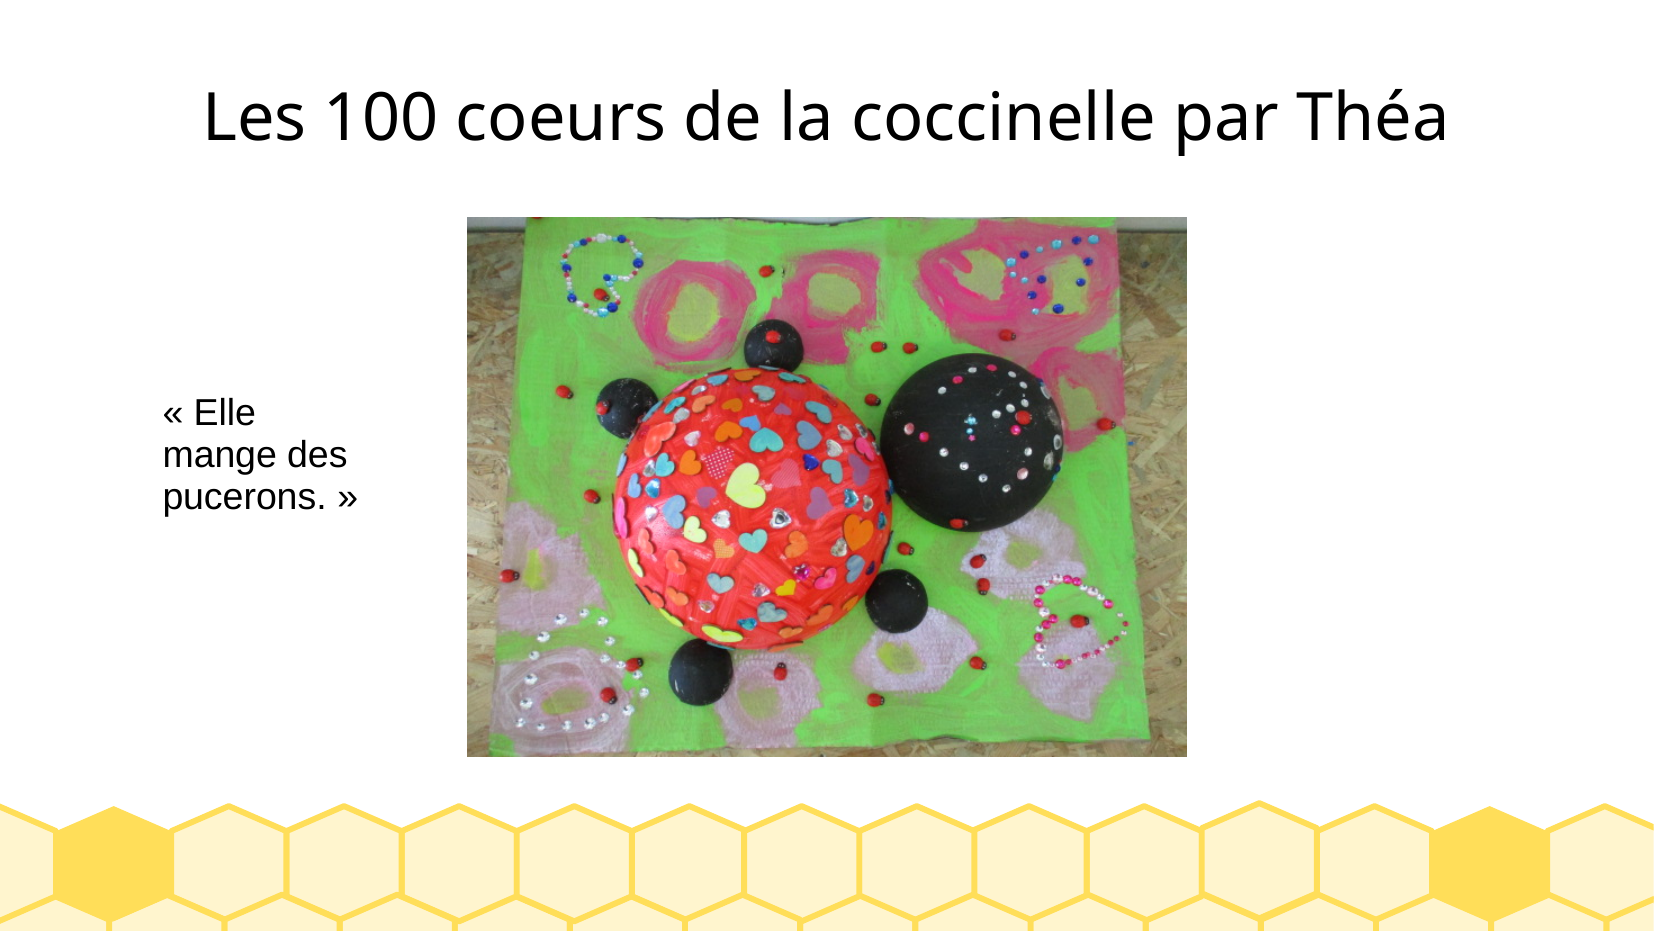

# Les 100 coeurs de la coccinelle par Théa
« Elle mange des pucerons. »